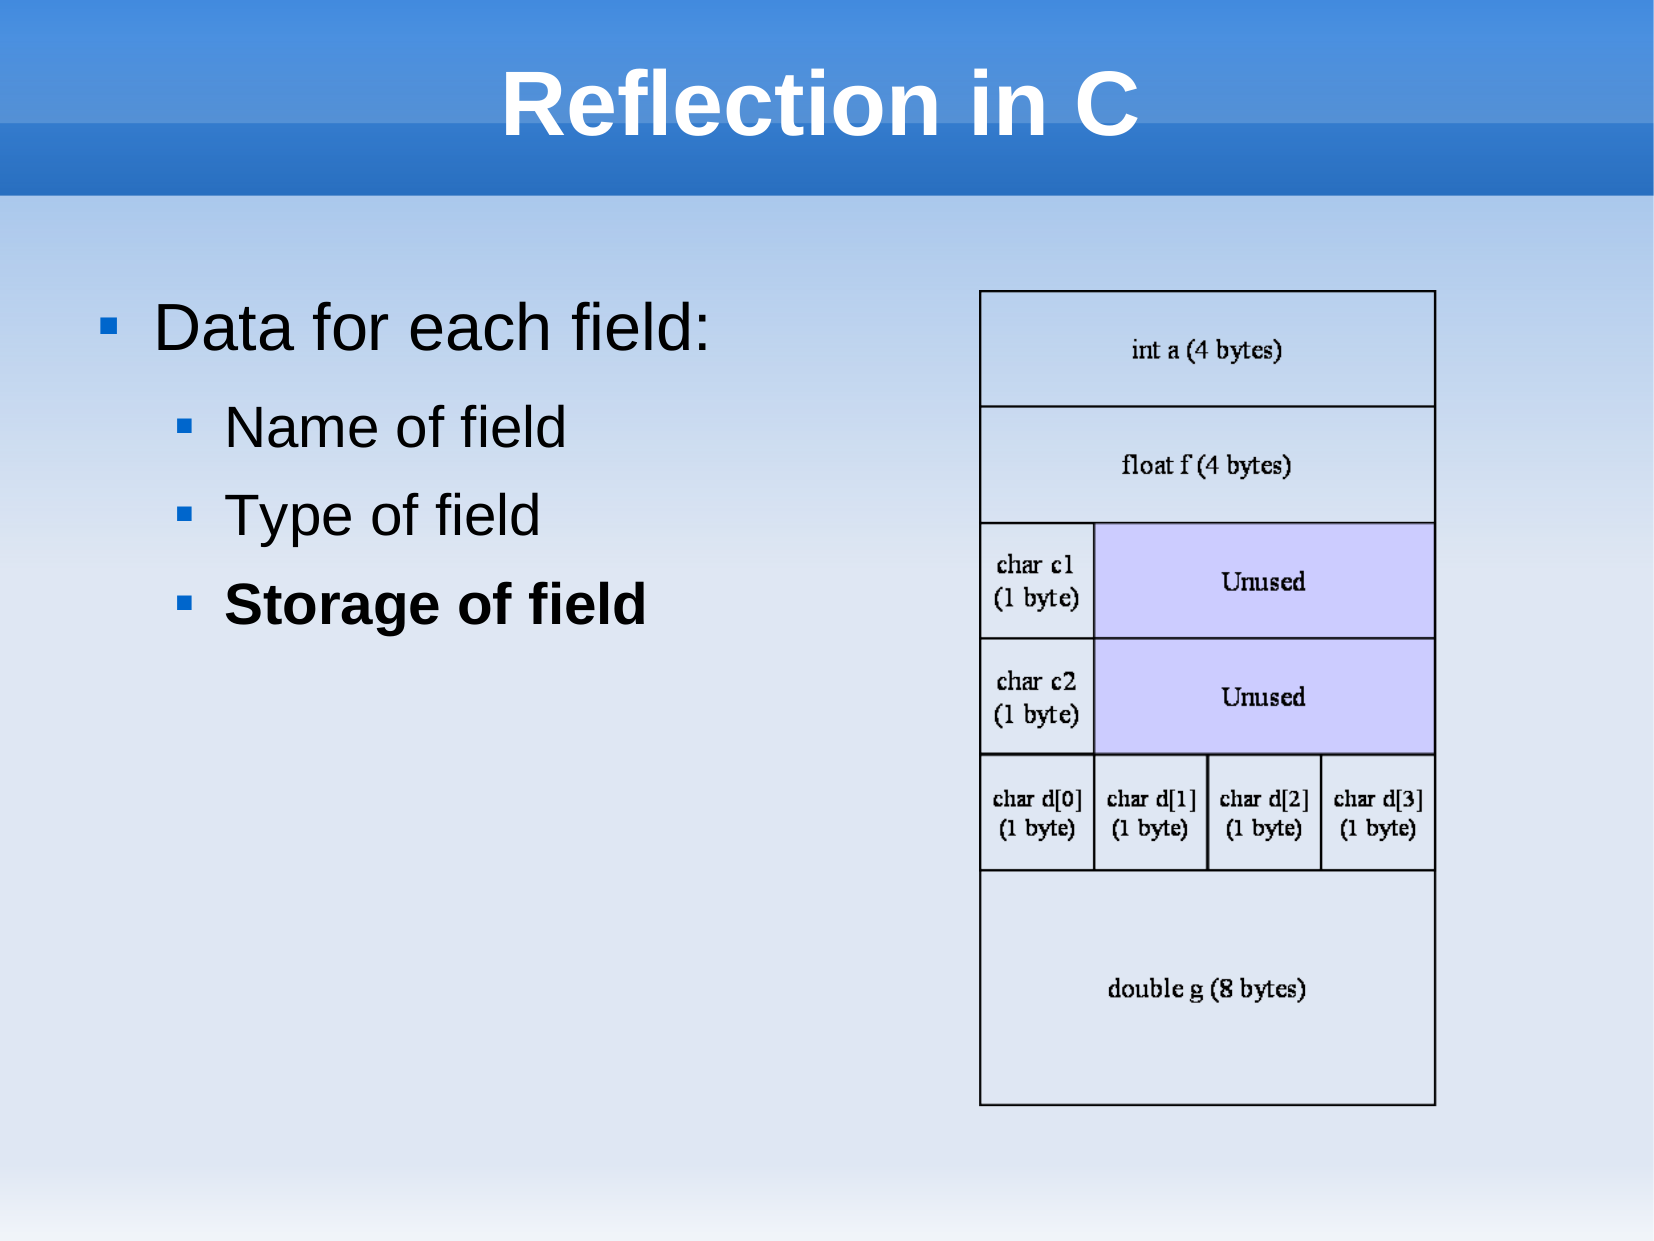

# Reflection in C
Data for each field:
Name of field
Type of field
Storage of field